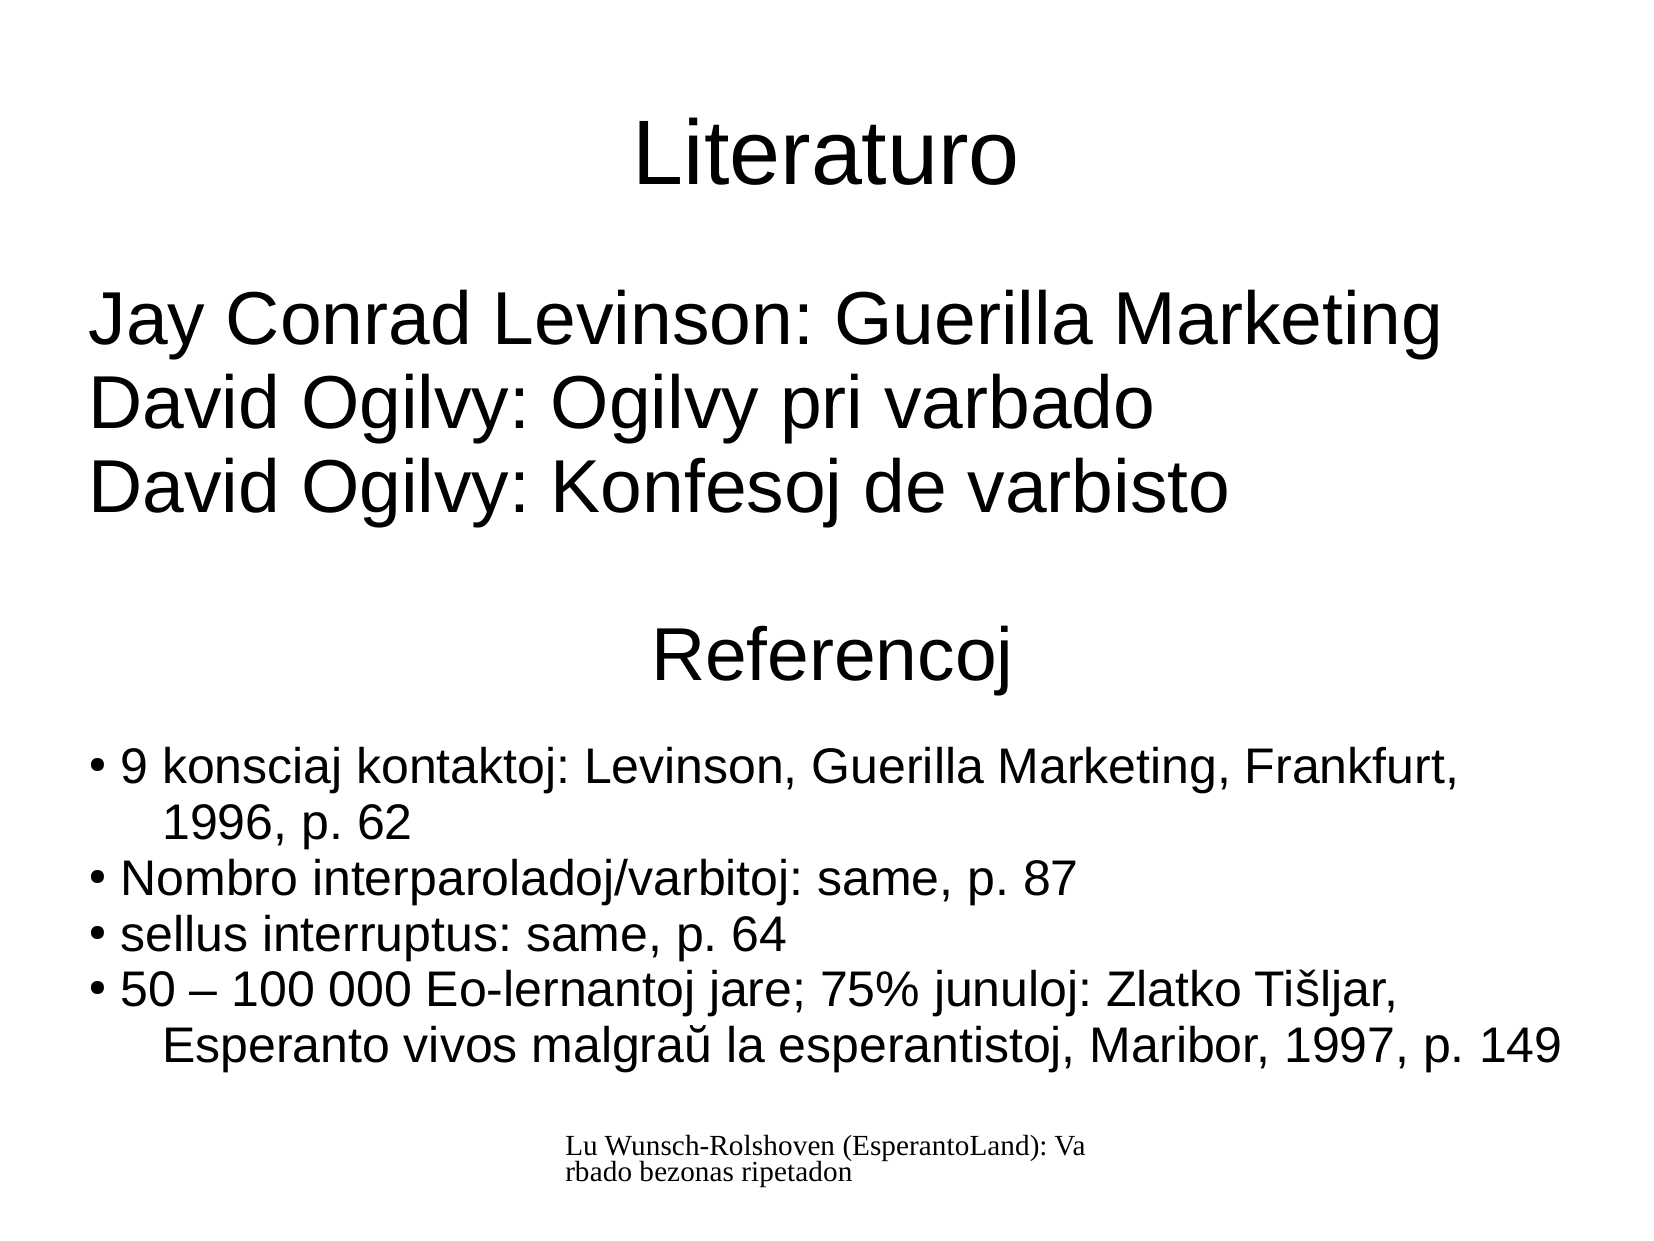

Literaturo
# Jay Conrad Levinson: Guerilla Marketing
David Ogilvy: Ogilvy pri varbado
David Ogilvy: Konfesoj de varbisto
Referencoj
 9 konsciaj kontaktoj: Levinson, Guerilla Marketing, Frankfurt,
	1996, p. 62
 Nombro interparoladoj/varbitoj: same, p. 87
 sellus interruptus: same, p. 64
 50 – 100 000 Eo-lernantoj jare; 75% junuloj: Zlatko Tišljar,
	Esperanto vivos malgraŭ la esperantistoj, Maribor, 1997, p. 149
Lu Wunsch-Rolshoven (EsperantoLand): Varbado bezonas ripetadon